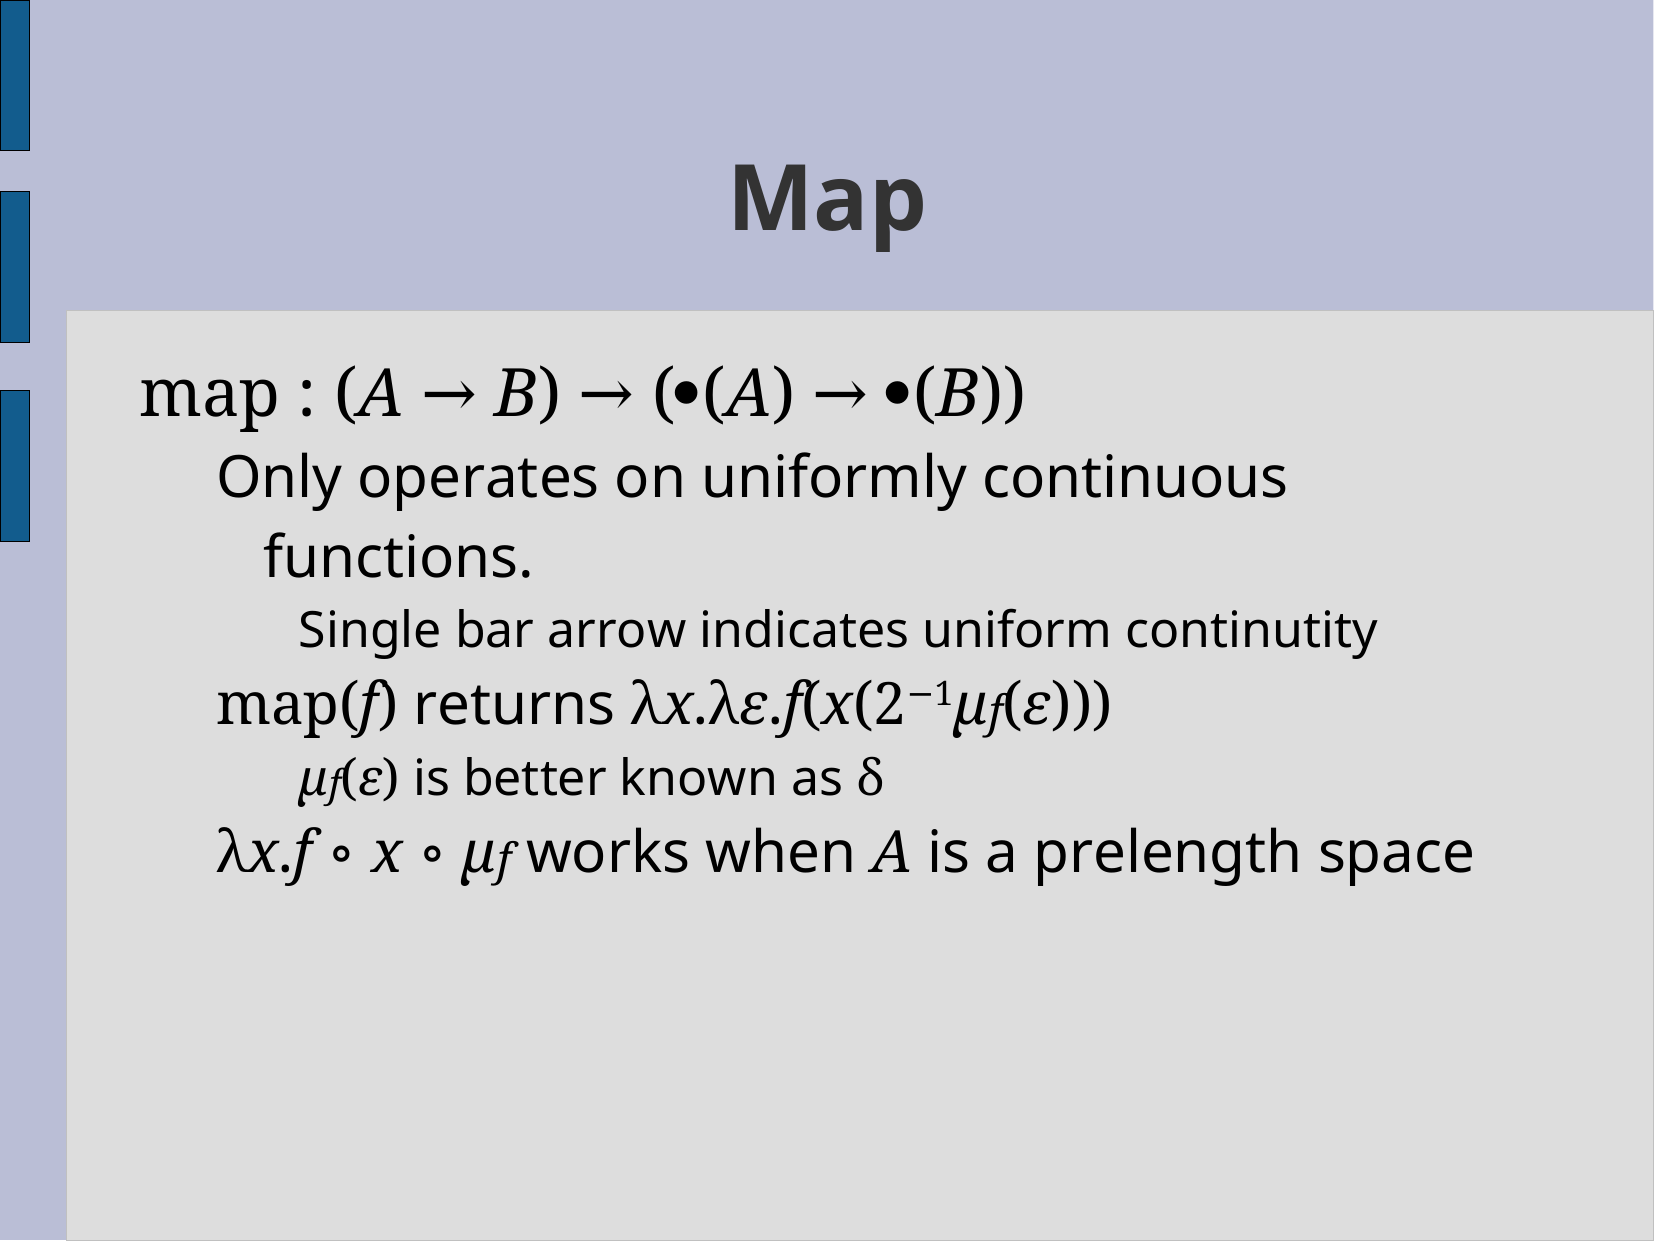

# Map
map : (A → B) → ((A) → (B))
Only operates on uniformly continuous functions.
Single bar arrow indicates uniform continutity
map(f) returns λx.λε.f(x(2−1μf(ε)))
μf(ε) is better known as δ
λx.f ∘ x ∘ μf works when A is a prelength space